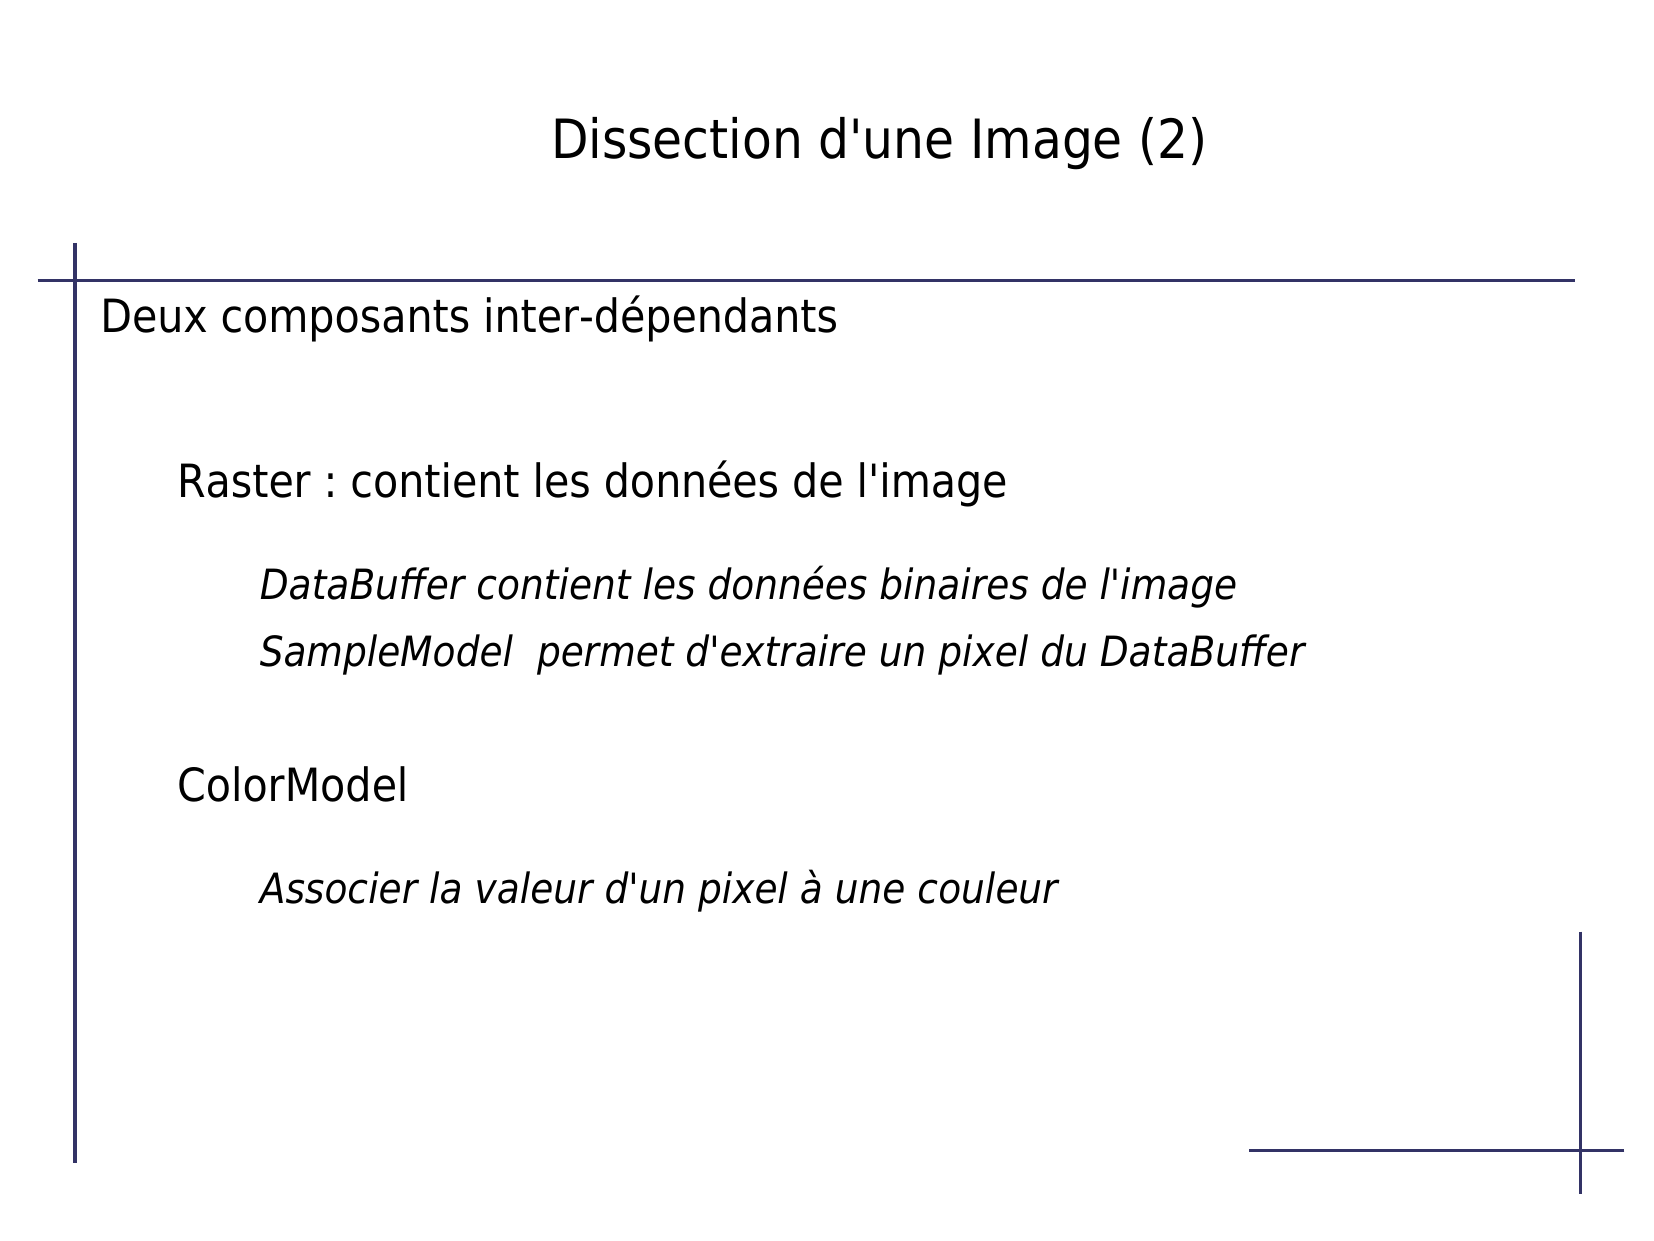

# Dissection d'une Image (2)
Deux composants inter-dépendants
Raster : contient les données de l'image
DataBuffer contient les données binaires de l'image
SampleModel permet d'extraire un pixel du DataBuffer
ColorModel
Associer la valeur d'un pixel à une couleur